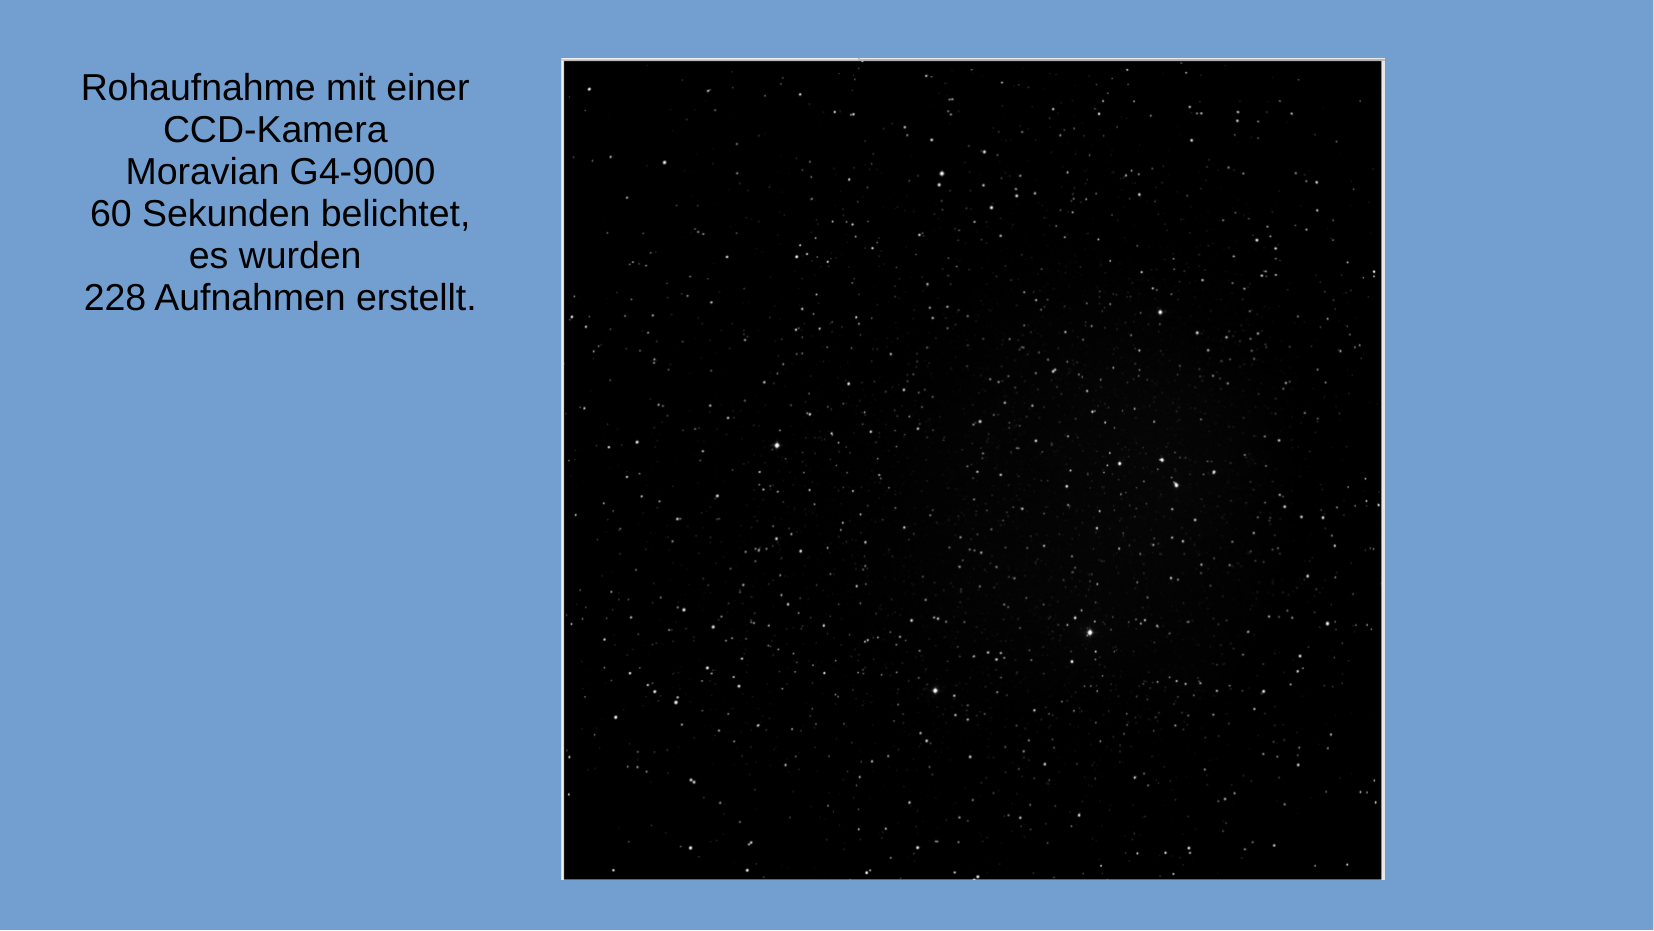

Rohaufnahme mit einer
CCD-Kamera
Moravian G4-9000
60 Sekunden belichtet,
es wurden
228 Aufnahmen erstellt.